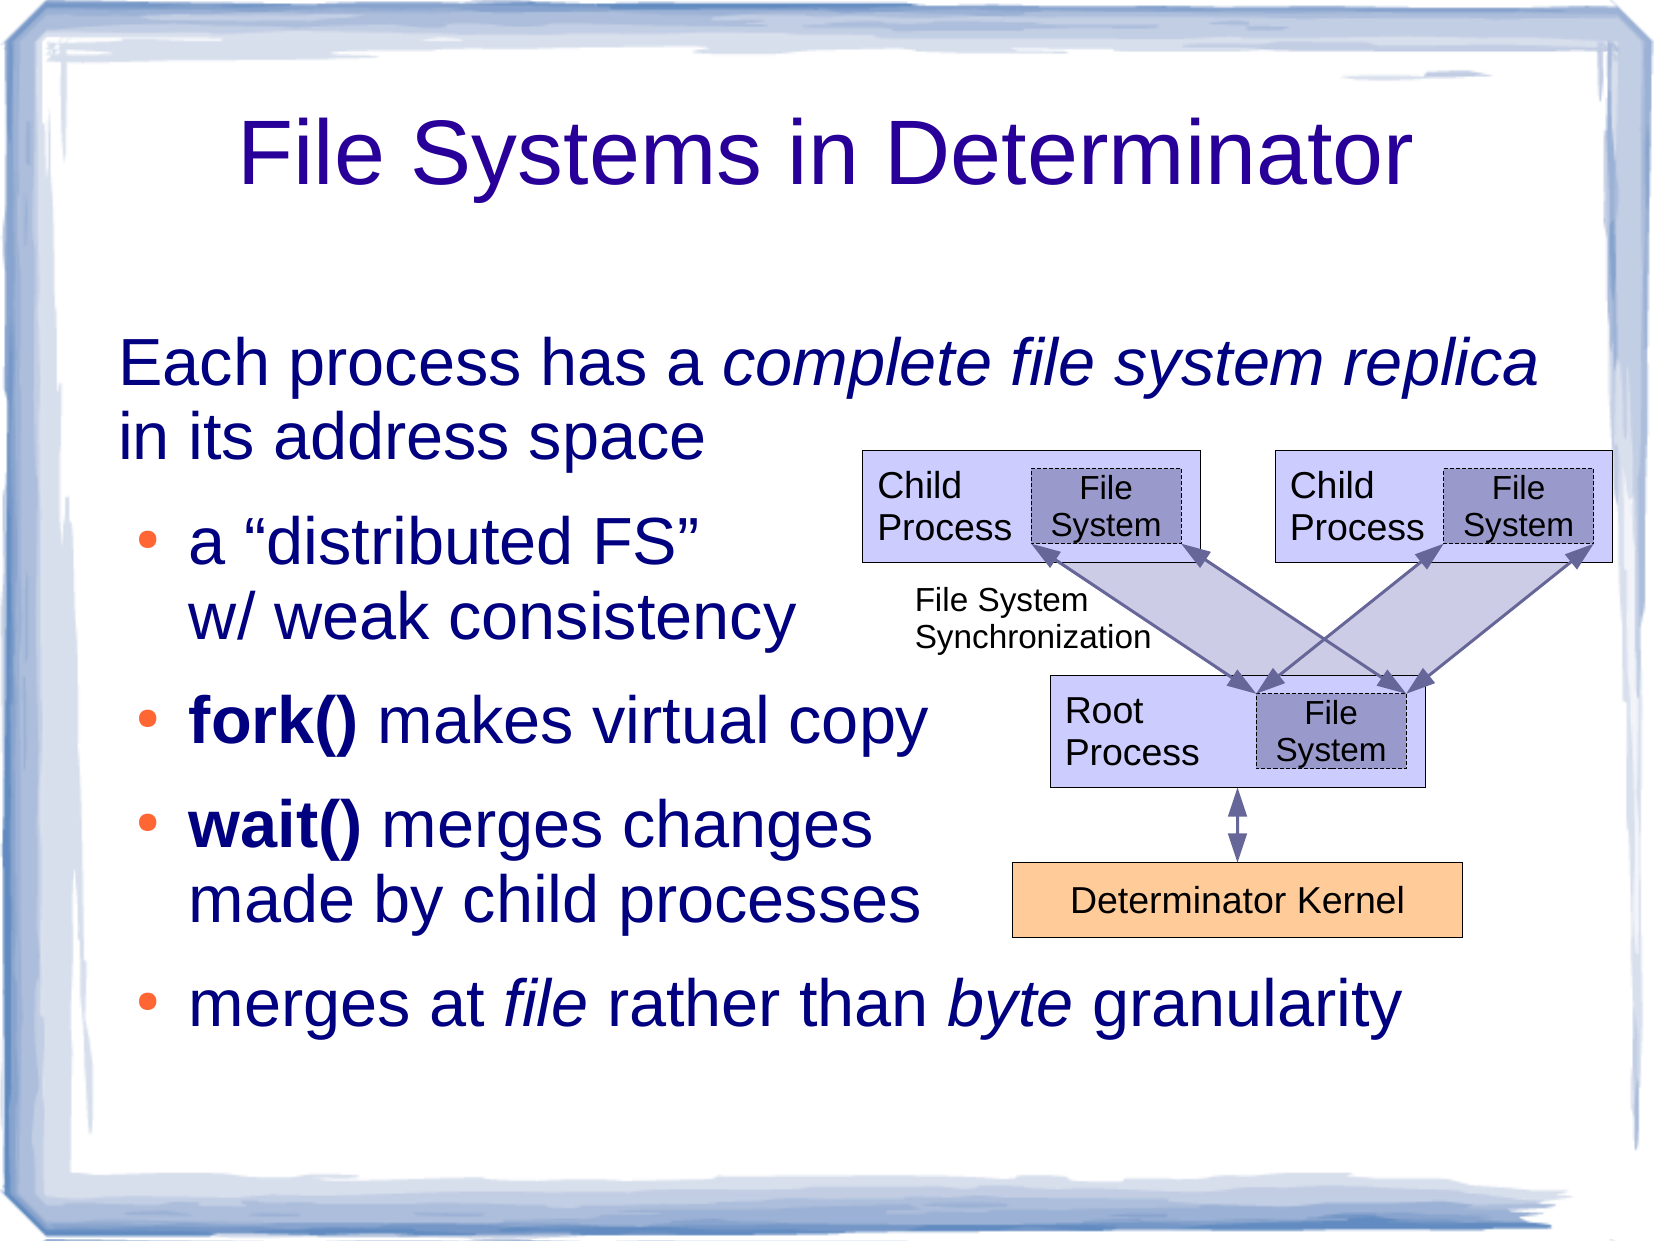

# File Systems in Determinator
Each process has a complete file system replica
in its address space
a “distributed FS”
w/ weak consistency
fork() makes virtual copy
wait() merges changes
made by child processes
merges at file rather than byte granularity
Child
Process
Child
Process
File
System
File
System
File System
Synchronization
Root
Process
File
System
Determinator Kernel